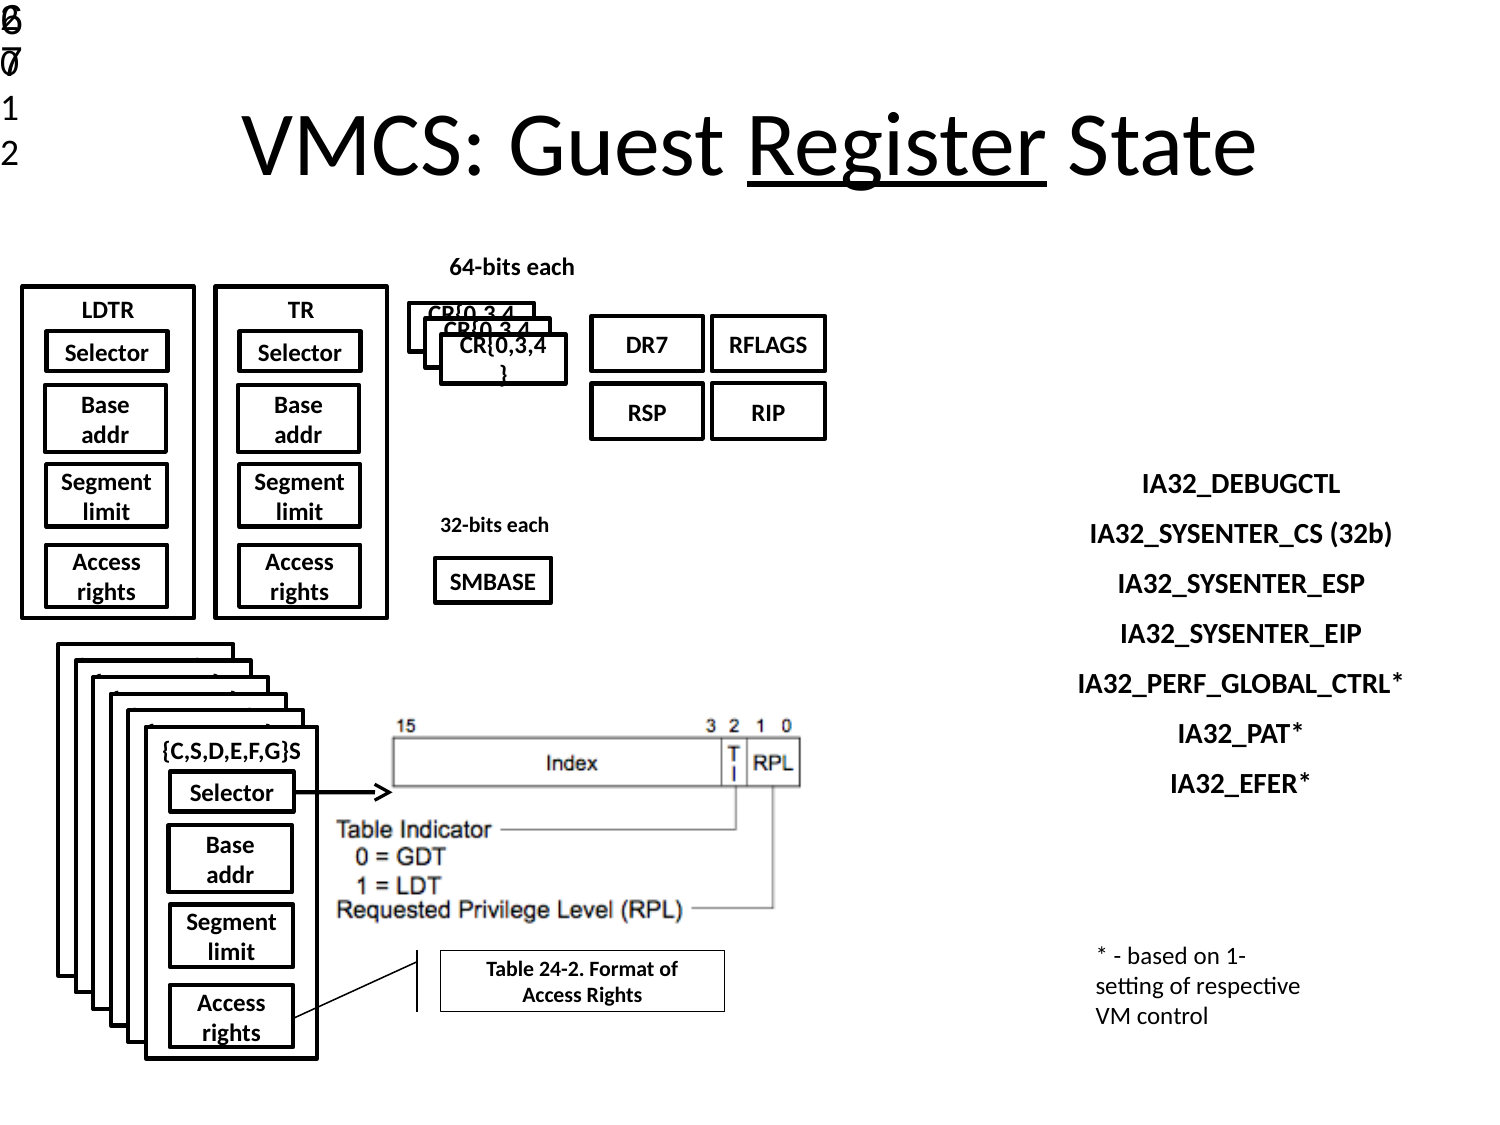

2012
# VMCS: Guest Register State
64-bits each
LDTR
Selector
Base addr
Segment limit
Access rights
TR
Selector
Base addr
Segment limit
Access rights
CR{0,3,4}
CR{0,3,4}
CR{0,3,4}
RFLAGS
DR7
RIP
RSP
| MSRs |
| --- |
| IA32\_DEBUGCTL |
| IA32\_SYSENTER\_CS (32b) |
| IA32\_SYSENTER\_ESP |
| IA32\_SYSENTER\_EIP |
| IA32\_PERF\_GLOBAL\_CTRL\* |
| IA32\_PAT\* |
| IA32\_EFER\* |
32-bits each
SMBASE
{C,S,D,E,F,G}S
Selector
Base addr
Segment limit
Access rights
{C,S,D,E,F,G}S
Selector
Base addr
Segment limit
Access rights
{C,S,D,E,F,G}S
Selector
Base addr
Segment limit
Access rights
{C,S,D,E,F,G}S
Selector
Base addr
Segment limit
Access rights
{C,S,D,E,F,G}S
Selector
Base addr
Segment limit
Access rights
{C,S,D,E,F,G}S
Selector
Base addr
Segment limit
Access rights
* - based on 1-setting of respective VM control
Table 24-2. Format of Access Rights